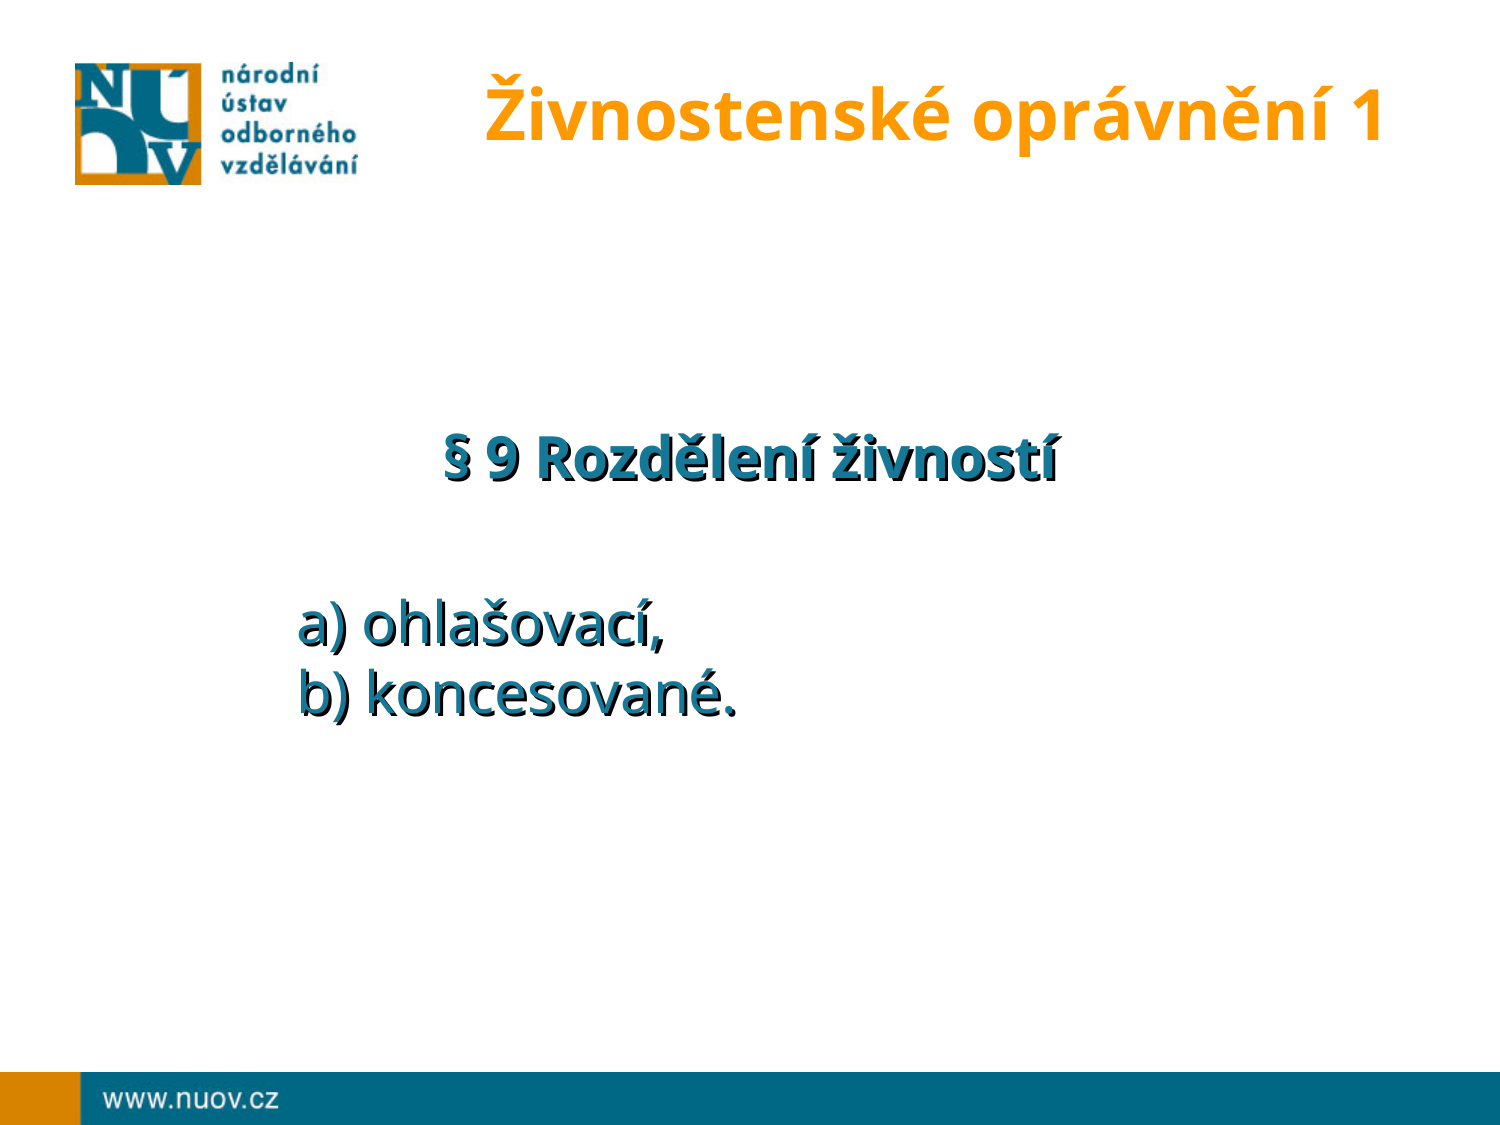

# Živnostenské oprávnění 1
§ 9 Rozdělení živností
a) ohlašovací,
b) koncesované.